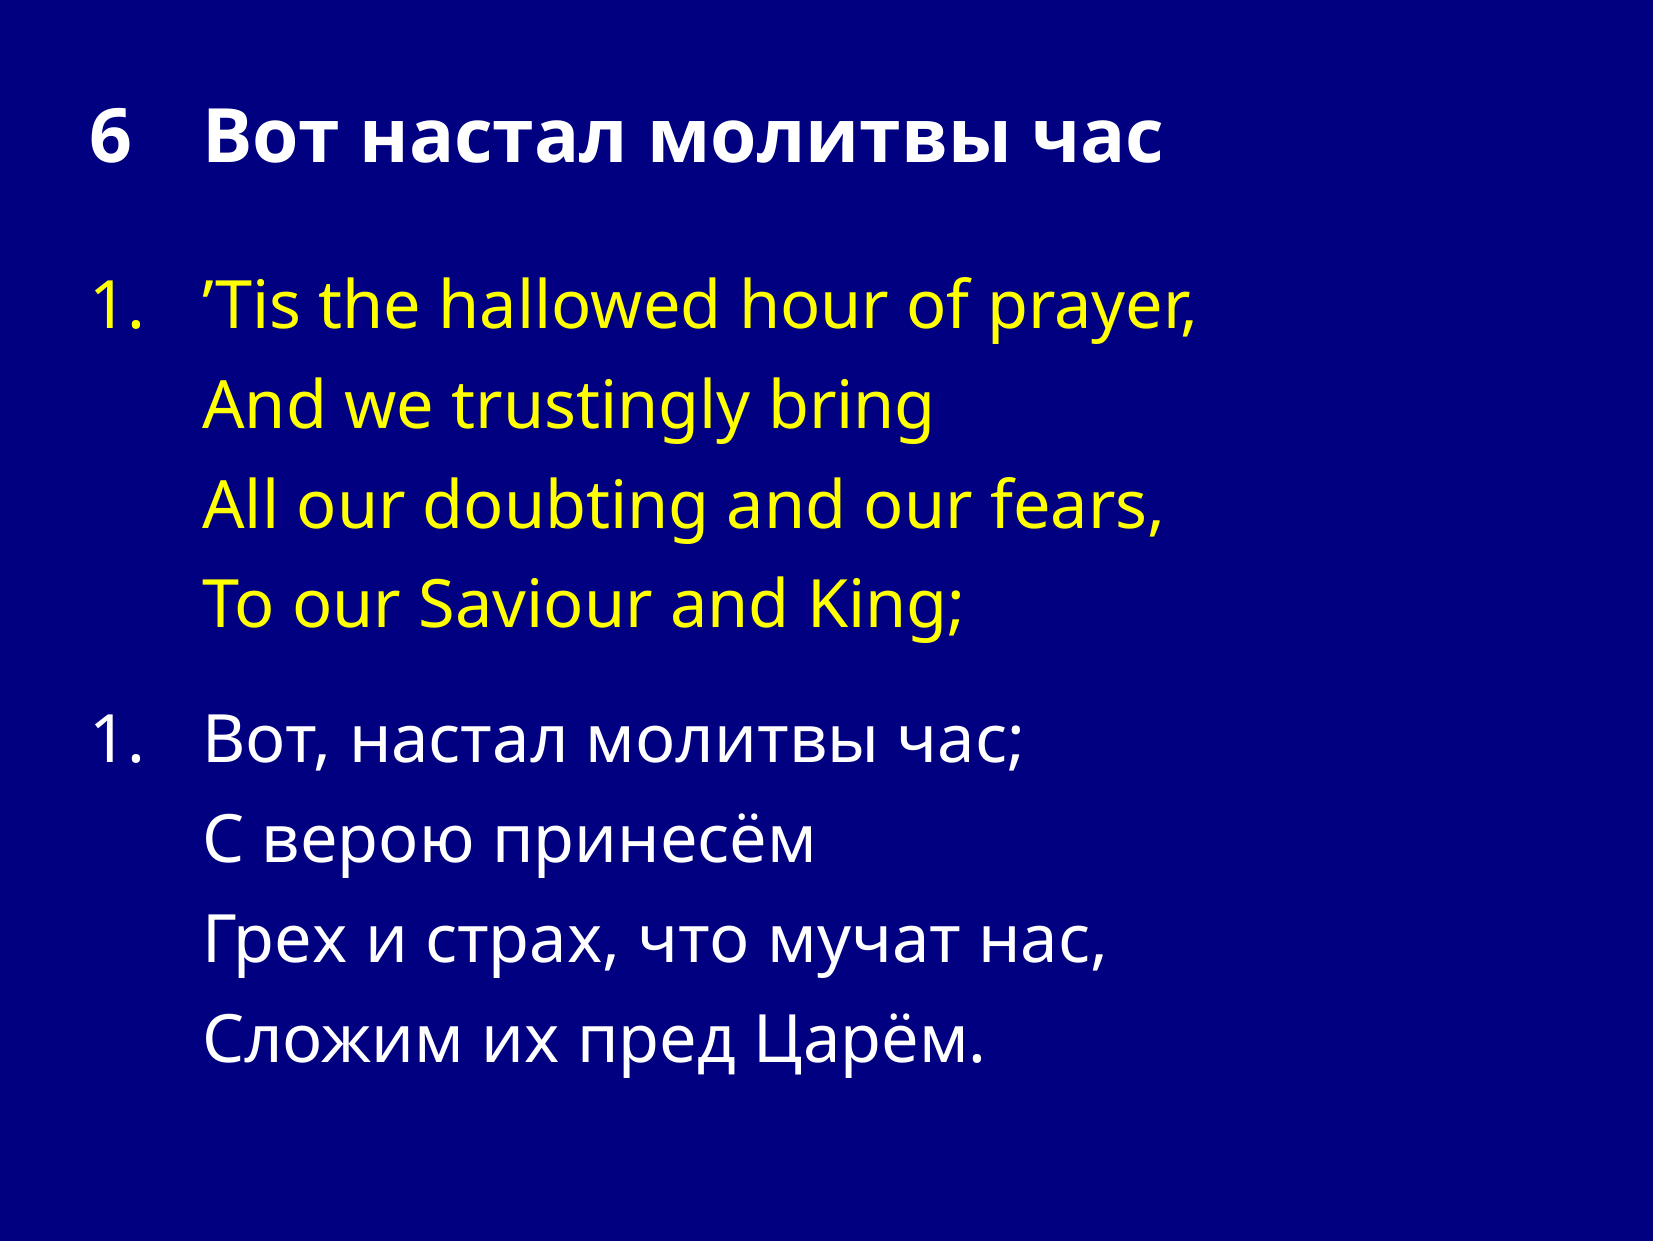

6	Вот настал молитвы час
1.	’Tis the hallowed hour of prayer,
	And we trustingly bring
	All our doubting and our fears,
	To our Saviour and King;
1.	Вот, настал молитвы час;
	С верою принесём
	Грех и страх, что мучат нас,
	Сложим их пред Царём.